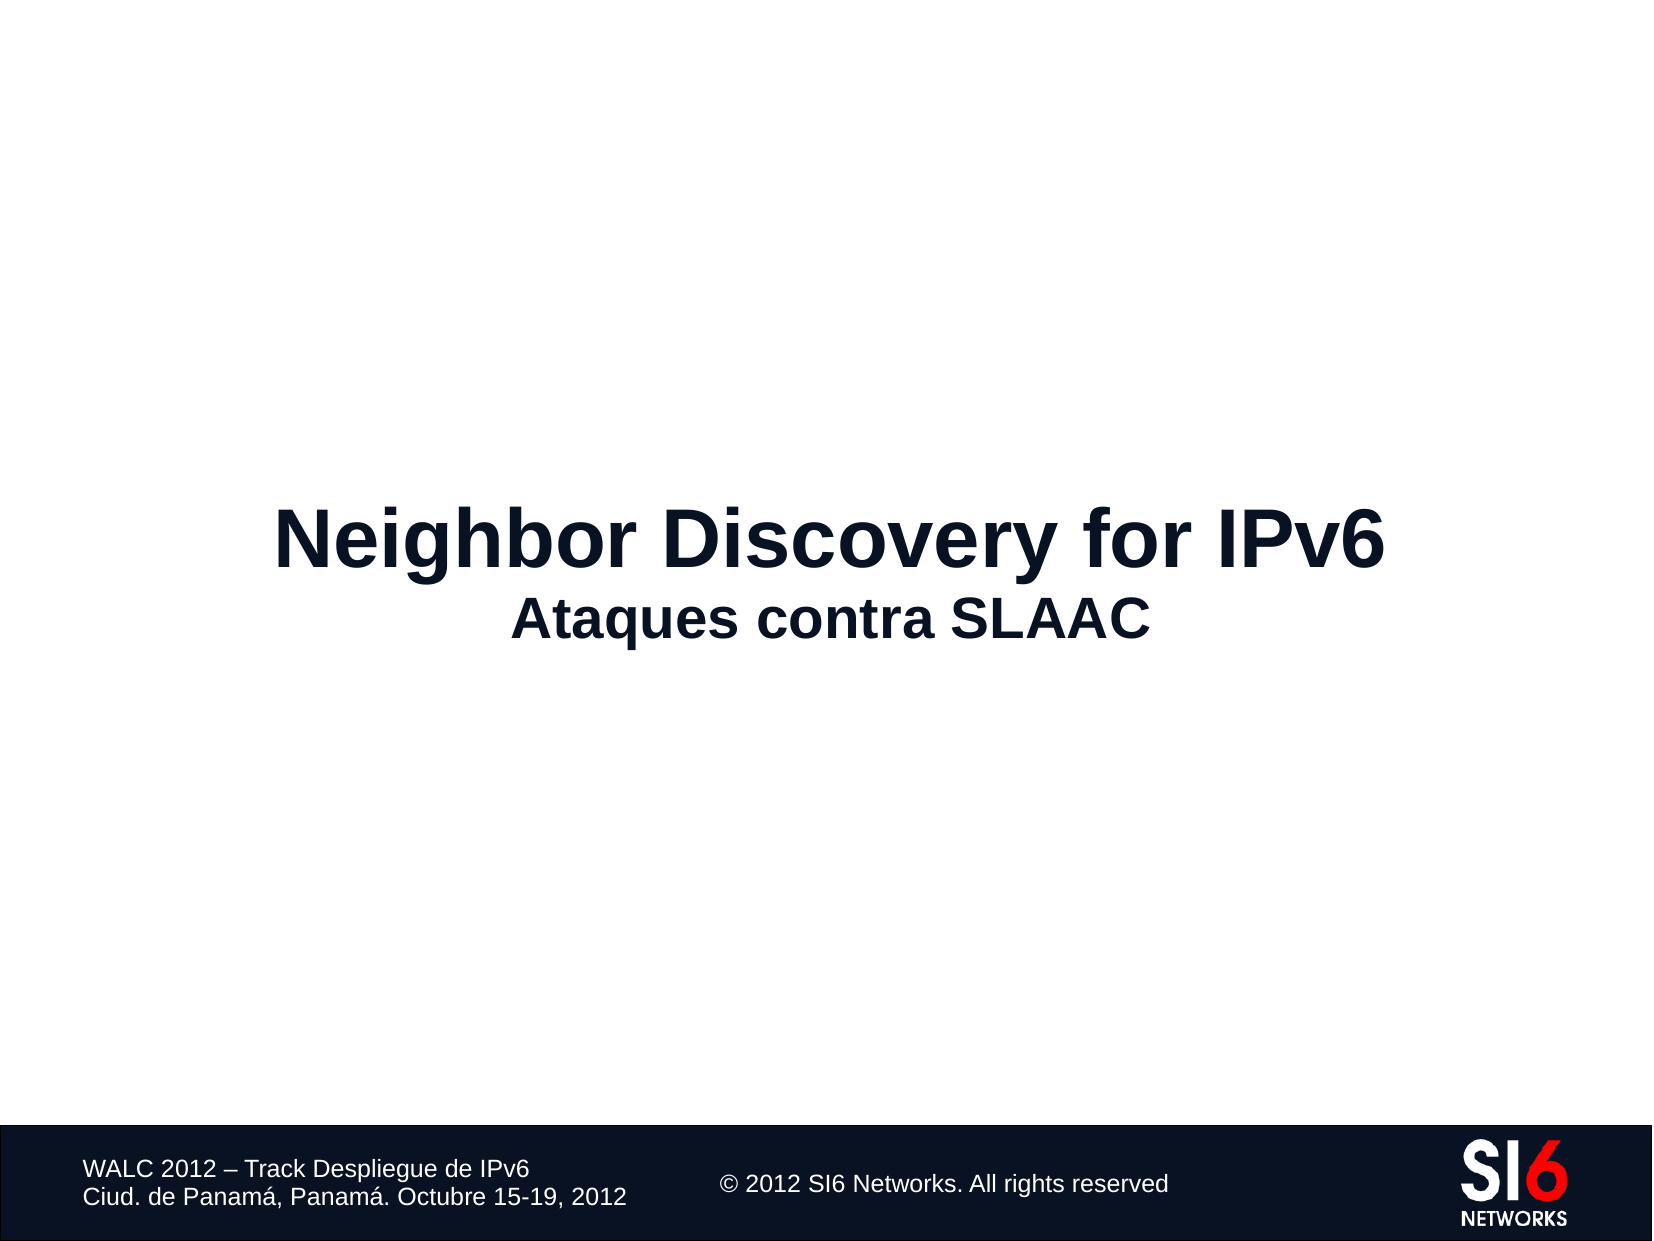

# Neighbor Discovery for IPv6 Ataques contra SLAAC
87